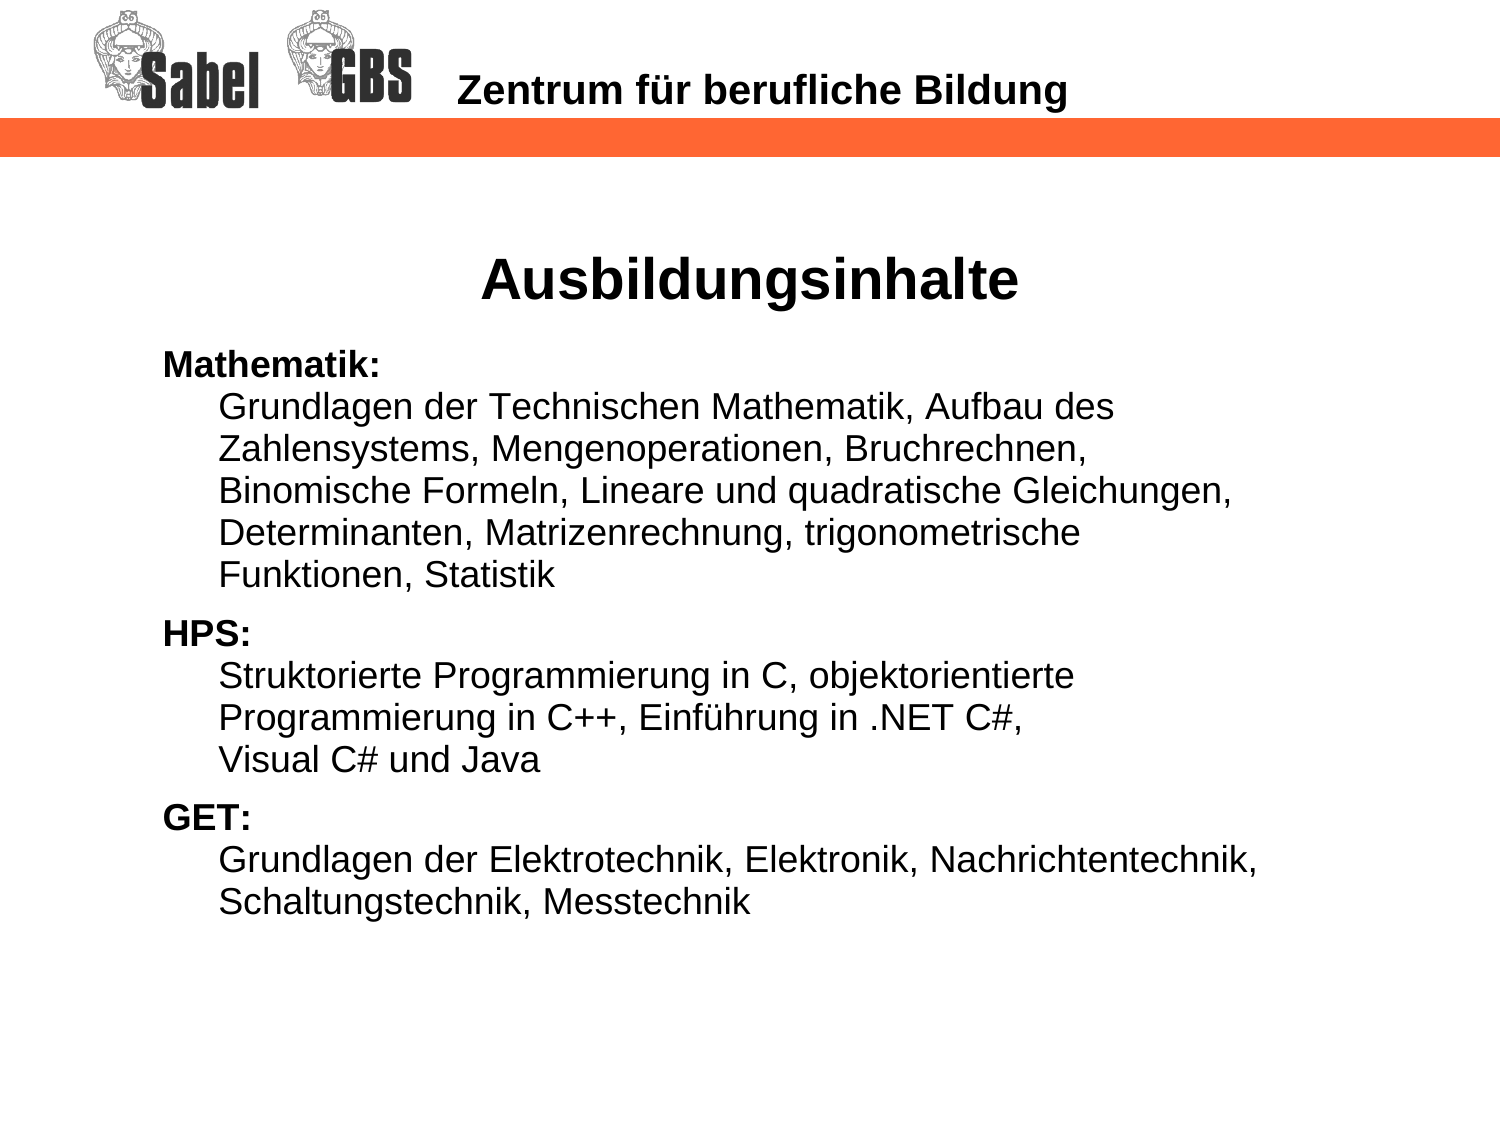

# Ausbildungsinhalte
Mathematik:
Grundlagen der Technischen Mathematik, Aufbau des Zahlensystems, Mengenoperationen, Bruchrechnen, Binomische Formeln, Lineare und quadratische Gleichungen, Determinanten, Matrizenrechnung, trigonometrische Funktionen, Statistik
HPS:
Struktorierte Programmierung in C, objektorientierte Programmierung in C++, Einführung in .NET C#,
Visual C# und Java
GET:
Grundlagen der Elektrotechnik, Elektronik, Nachrichtentechnik, Schaltungstechnik, Messtechnik